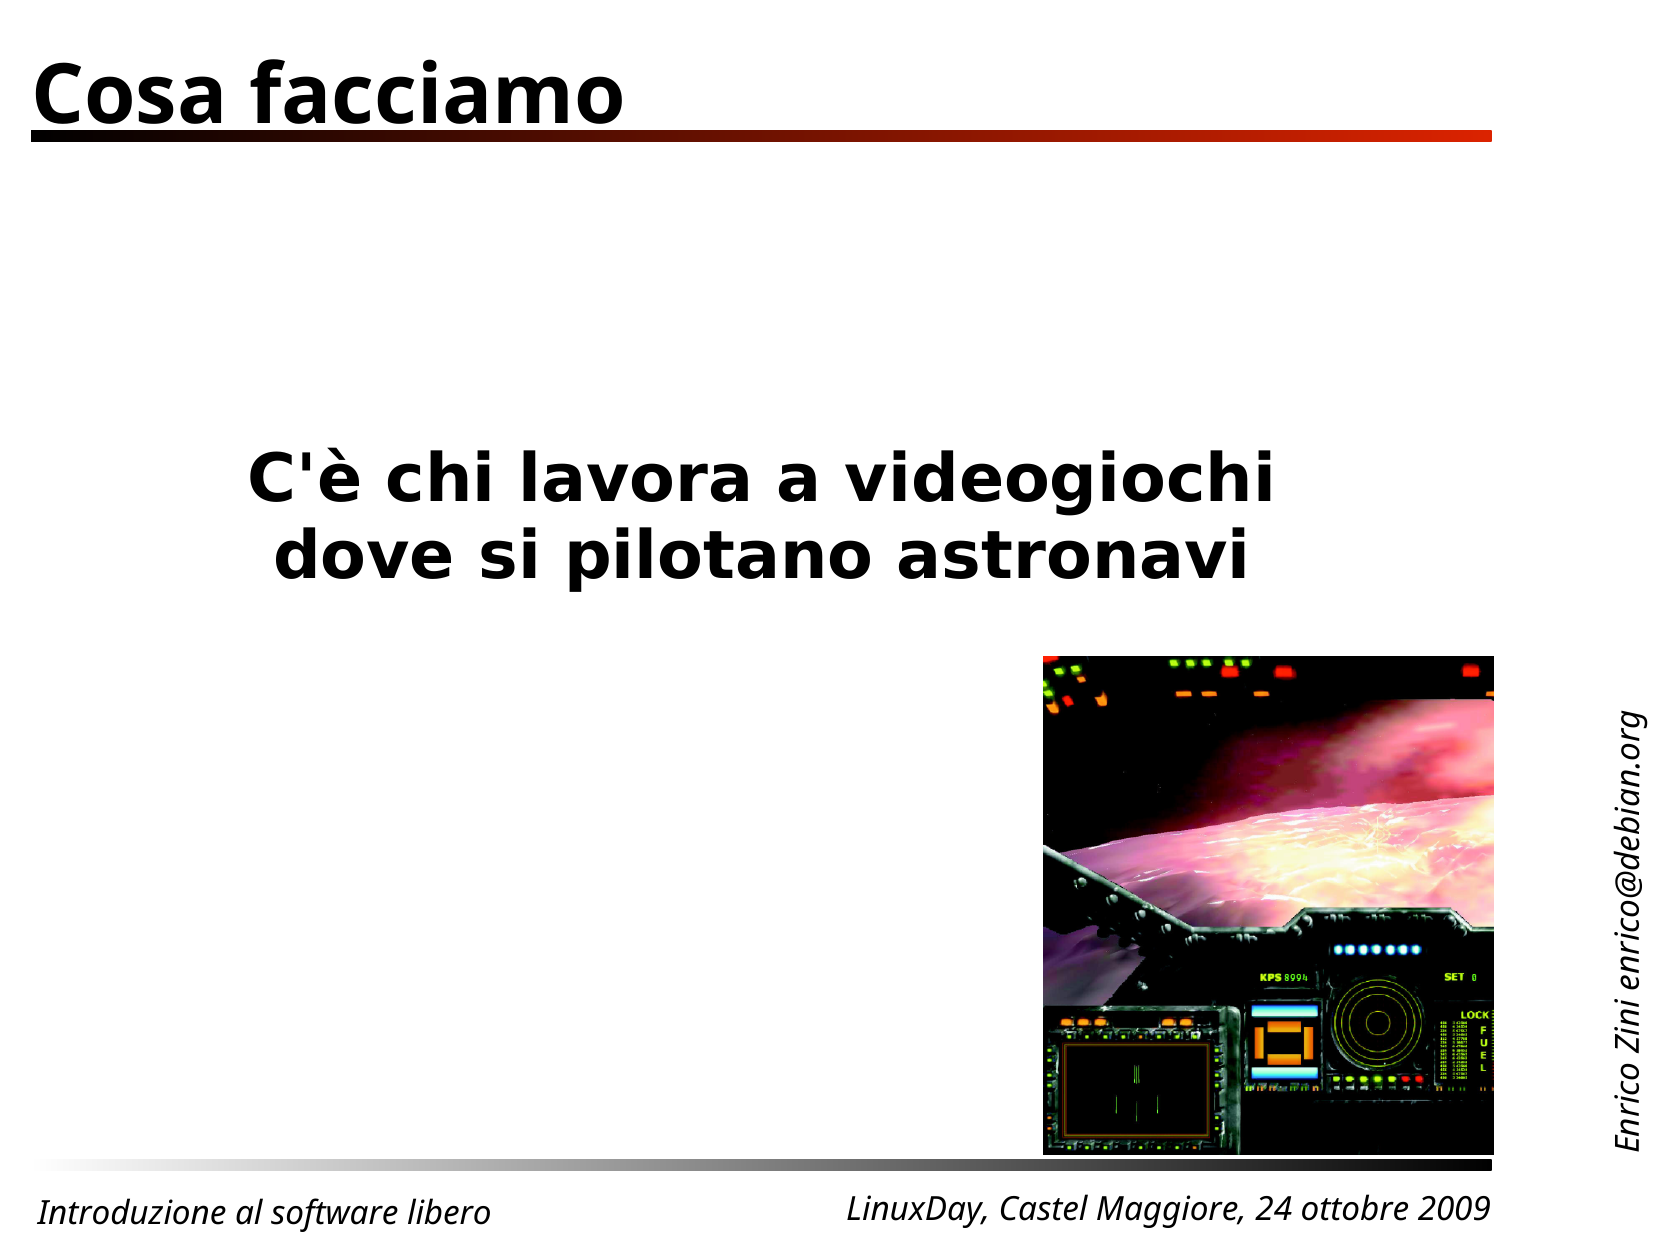

Cosa facciamo
C'è chi lavora a videogiochi
dove si pilotano astronavi